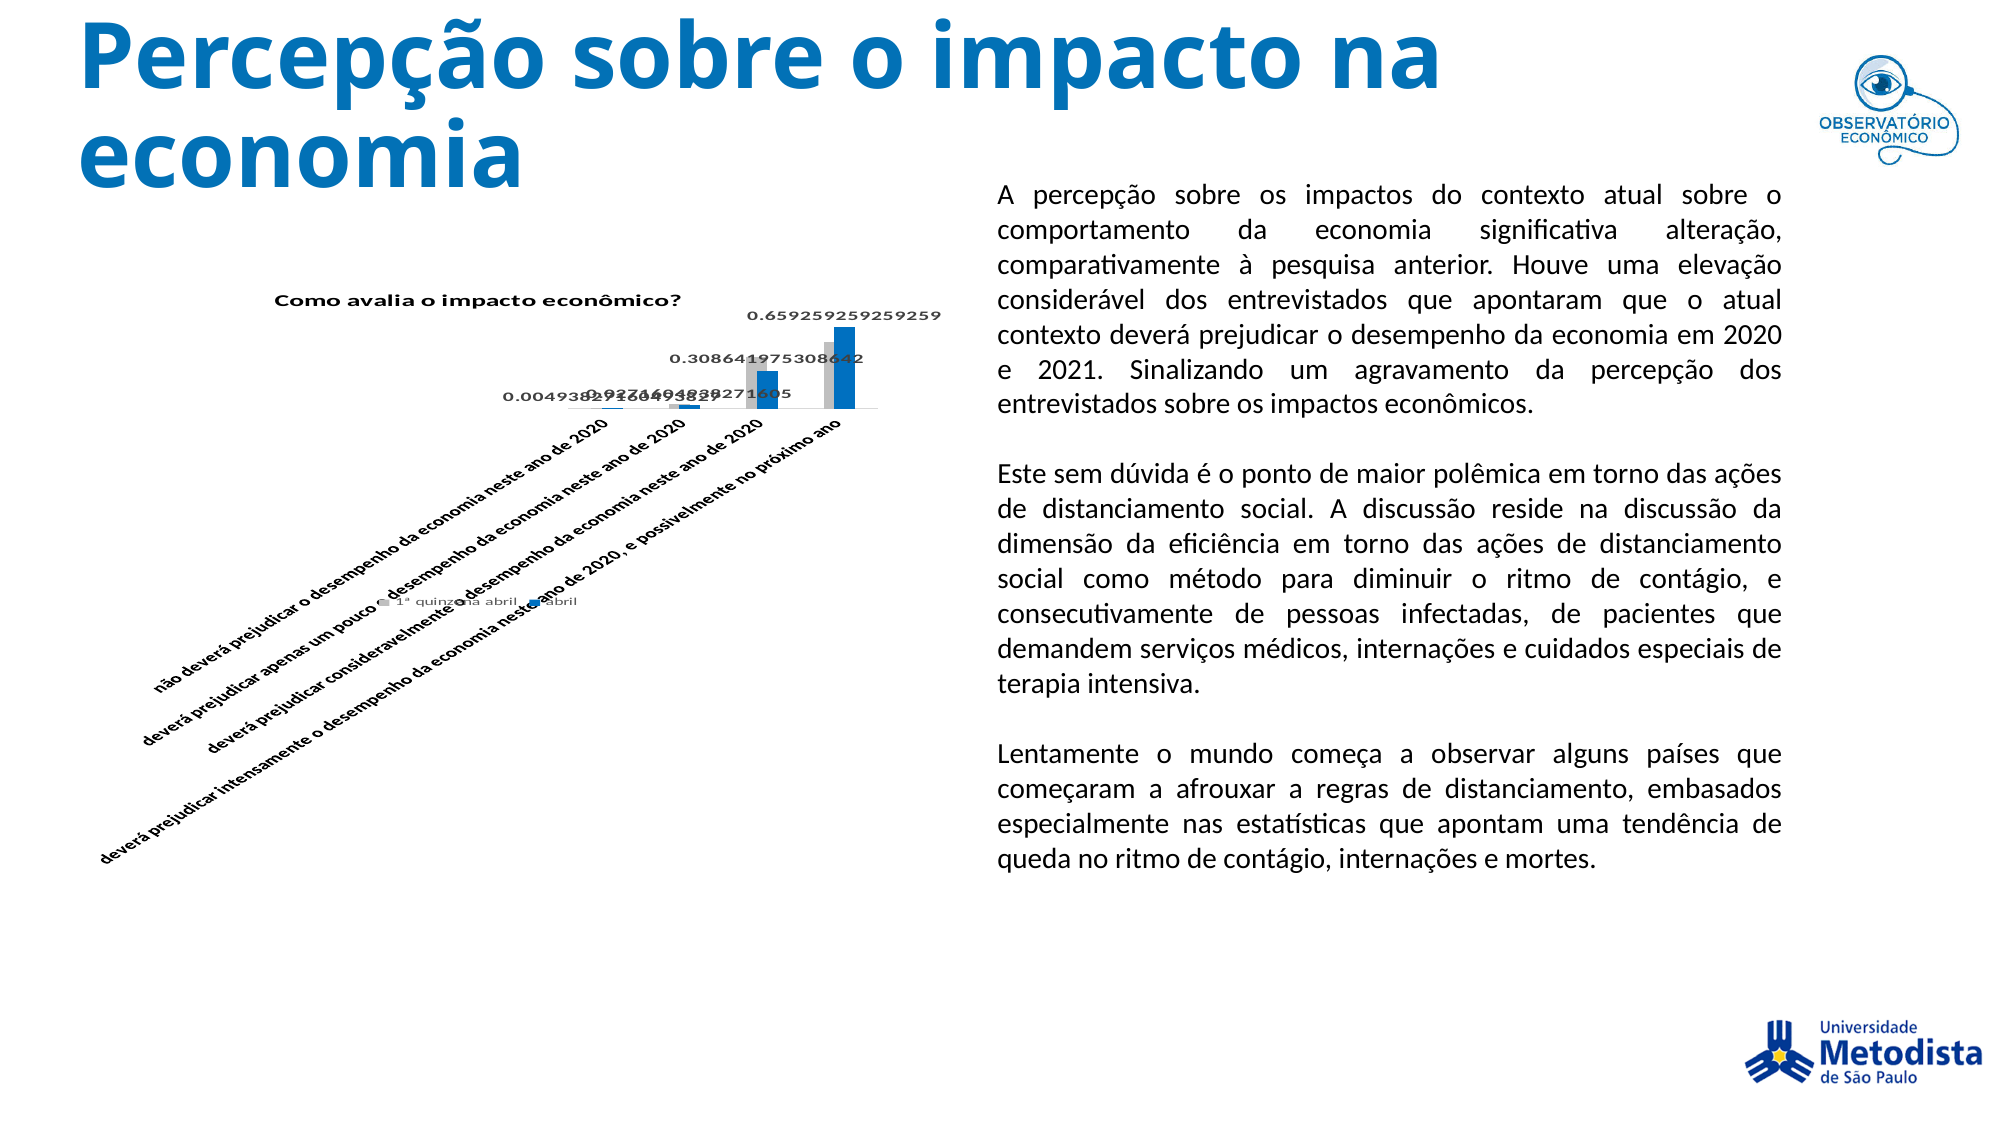

# Percepção sobre o impacto na economia
A percepção sobre os impactos do contexto atual sobre o comportamento da economia significativa alteração, comparativamente à pesquisa anterior. Houve uma elevação considerável dos entrevistados que apontaram que o atual contexto deverá prejudicar o desempenho da economia em 2020 e 2021. Sinalizando um agravamento da percepção dos entrevistados sobre os impactos econômicos.
Este sem dúvida é o ponto de maior polêmica em torno das ações de distanciamento social. A discussão reside na discussão da dimensão da eficiência em torno das ações de distanciamento social como método para diminuir o ritmo de contágio, e consecutivamente de pessoas infectadas, de pacientes que demandem serviços médicos, internações e cuidados especiais de terapia intensiva.
Lentamente o mundo começa a observar alguns países que começaram a afrouxar a regras de distanciamento, embasados especialmente nas estatísticas que apontam uma tendência de queda no ritmo de contágio, internações e mortes.
### Chart: Como avalia o impacto econômico?
| Category | 1ª quinzena abril | abril |
|---|---|---|
| não deverá prejudicar o desempenho da economia neste ano de 2020 | 0.005 | 0.00493827160493827 |
| deverá prejudicar apenas um pouco o desempenho da economia neste ano de 2020 | 0.04 | 0.0271604938271605 |
| deverá prejudicar consideravelmente o desempenho da economia neste ano de 2020 | 0.416 | 0.308641975308642 |
| deverá prejudicar intensamente o desempenho da economia neste ano de 2020, e possivelmente no próximo ano | 0.538 | 0.659259259259259 |